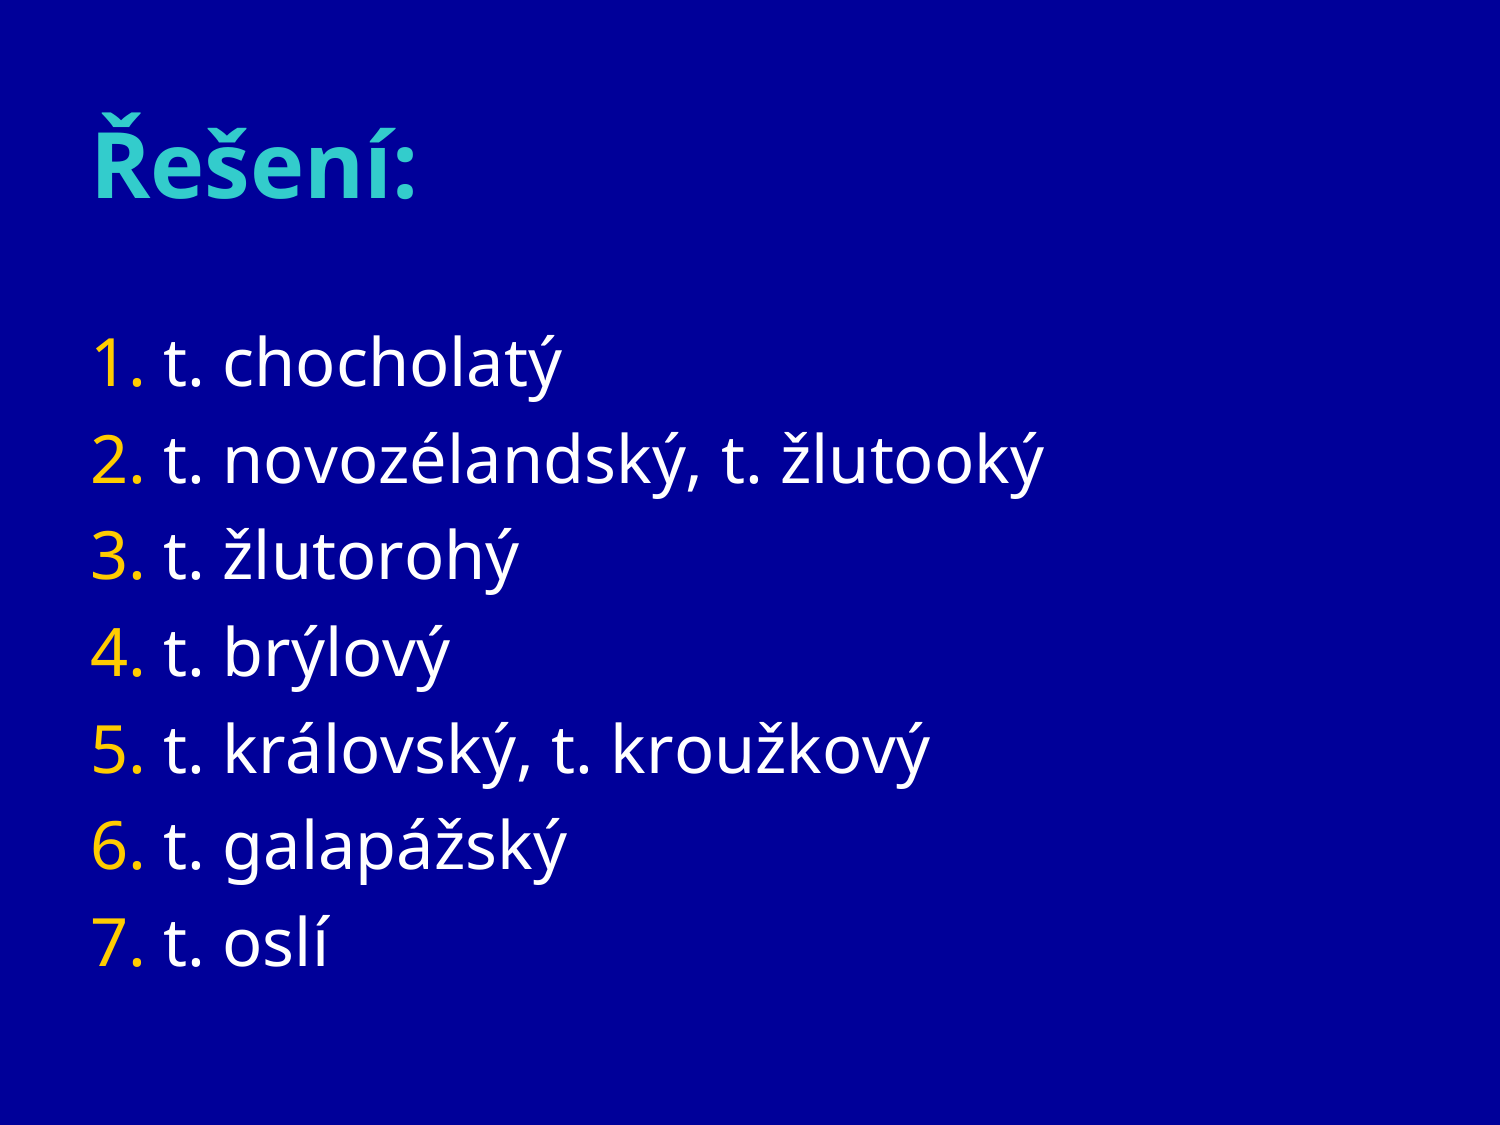

# Řešení:
1. t. chocholatý
2. t. novozélandský, t. žlutooký
3. t. žlutorohý
4. t. brýlový
5. t. královský, t. kroužkový
6. t. galapážský
7. t. oslí